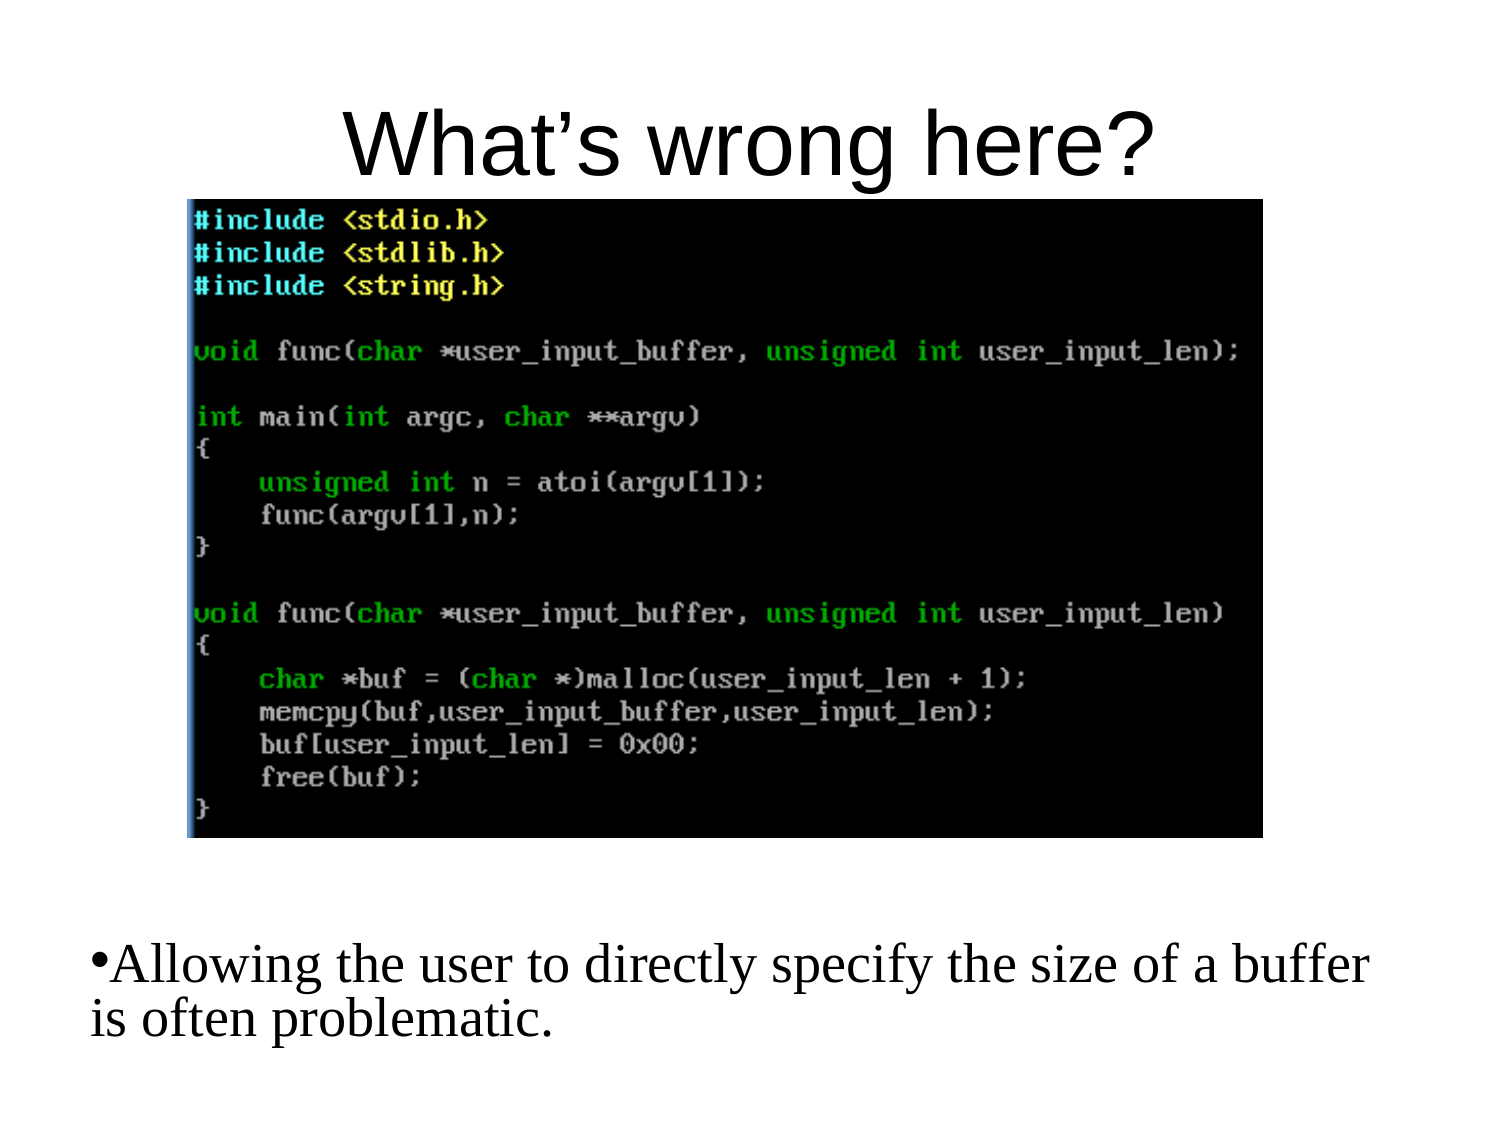

# What’s wrong here?
Allowing the user to directly specify the size of a buffer is often problematic.